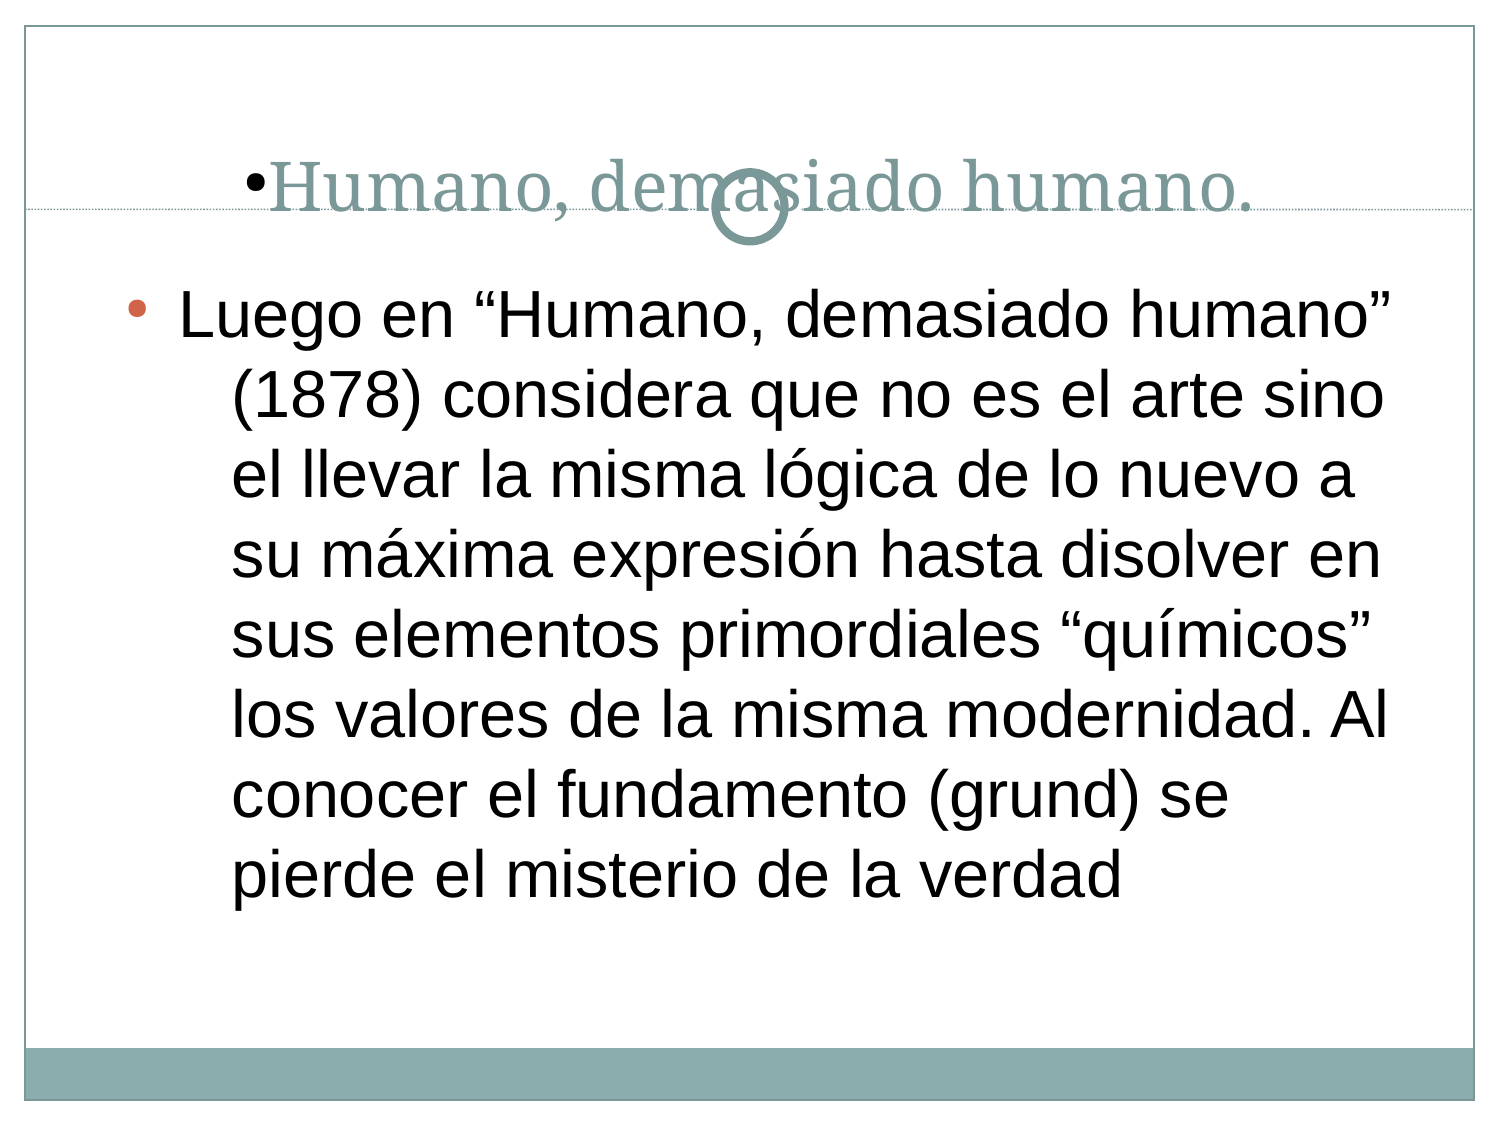

# Humano, demasiado humano.
Luego en “Humano, demasiado humano” (1878) considera que no es el arte sino el llevar la misma lógica de lo nuevo a su máxima expresión hasta disolver en sus elementos primordiales “químicos” los valores de la misma modernidad. Al conocer el fundamento (grund) se pierde el misterio de la verdad